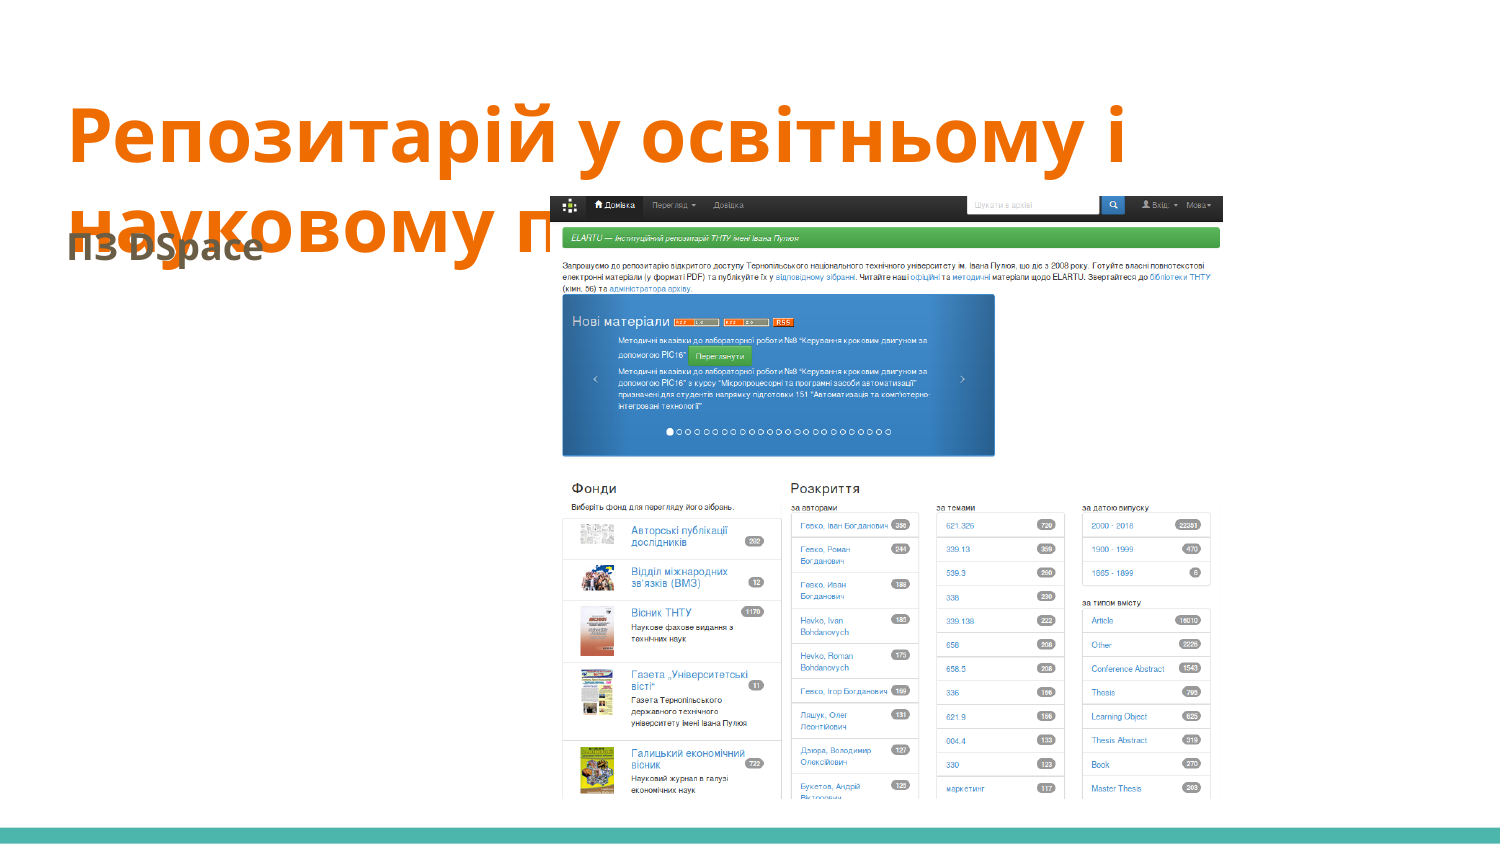

# Репозитарій у освітньому і науковому процесах
ПЗ DSpace